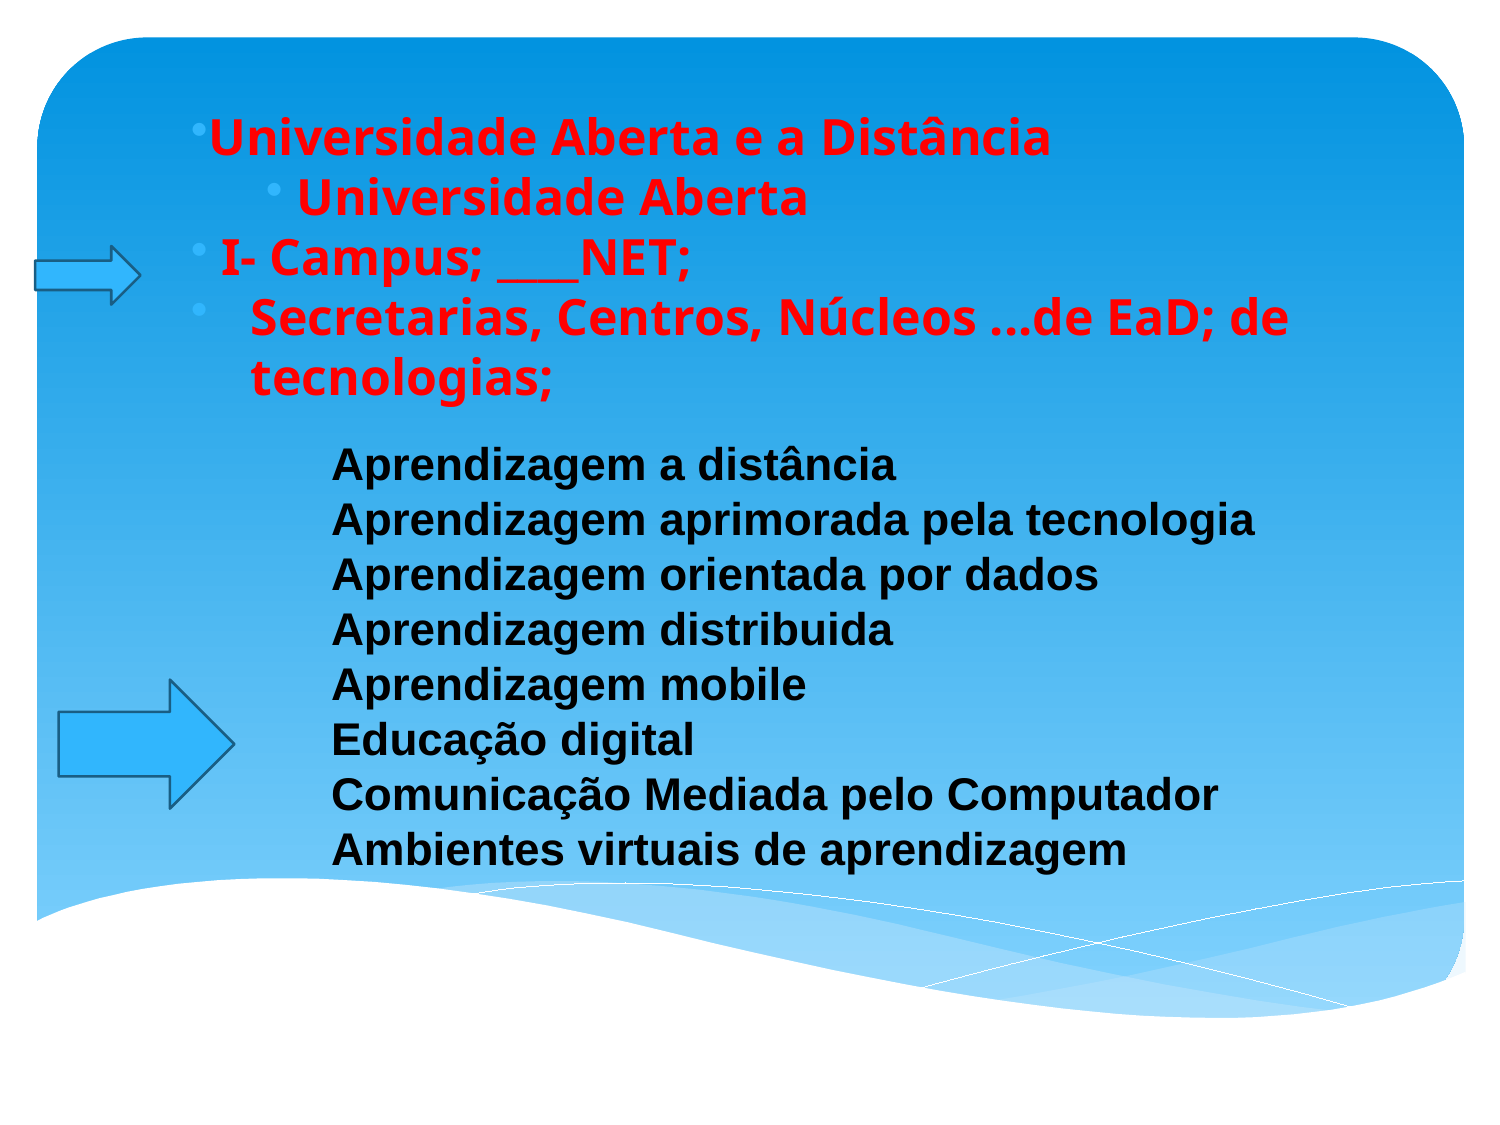

# Universidade Aberta e a Distância
 Universidade Aberta
 I- Campus; ____NET;
Secretarias, Centros, Núcleos ...de EaD; de tecnologias;
Aprendizagem a distância
Aprendizagem aprimorada pela tecnologia
Aprendizagem orientada por dados
Aprendizagem distribuida
Aprendizagem mobile
Educação digital
Comunicação Mediada pelo Computador
Ambientes virtuais de aprendizagem